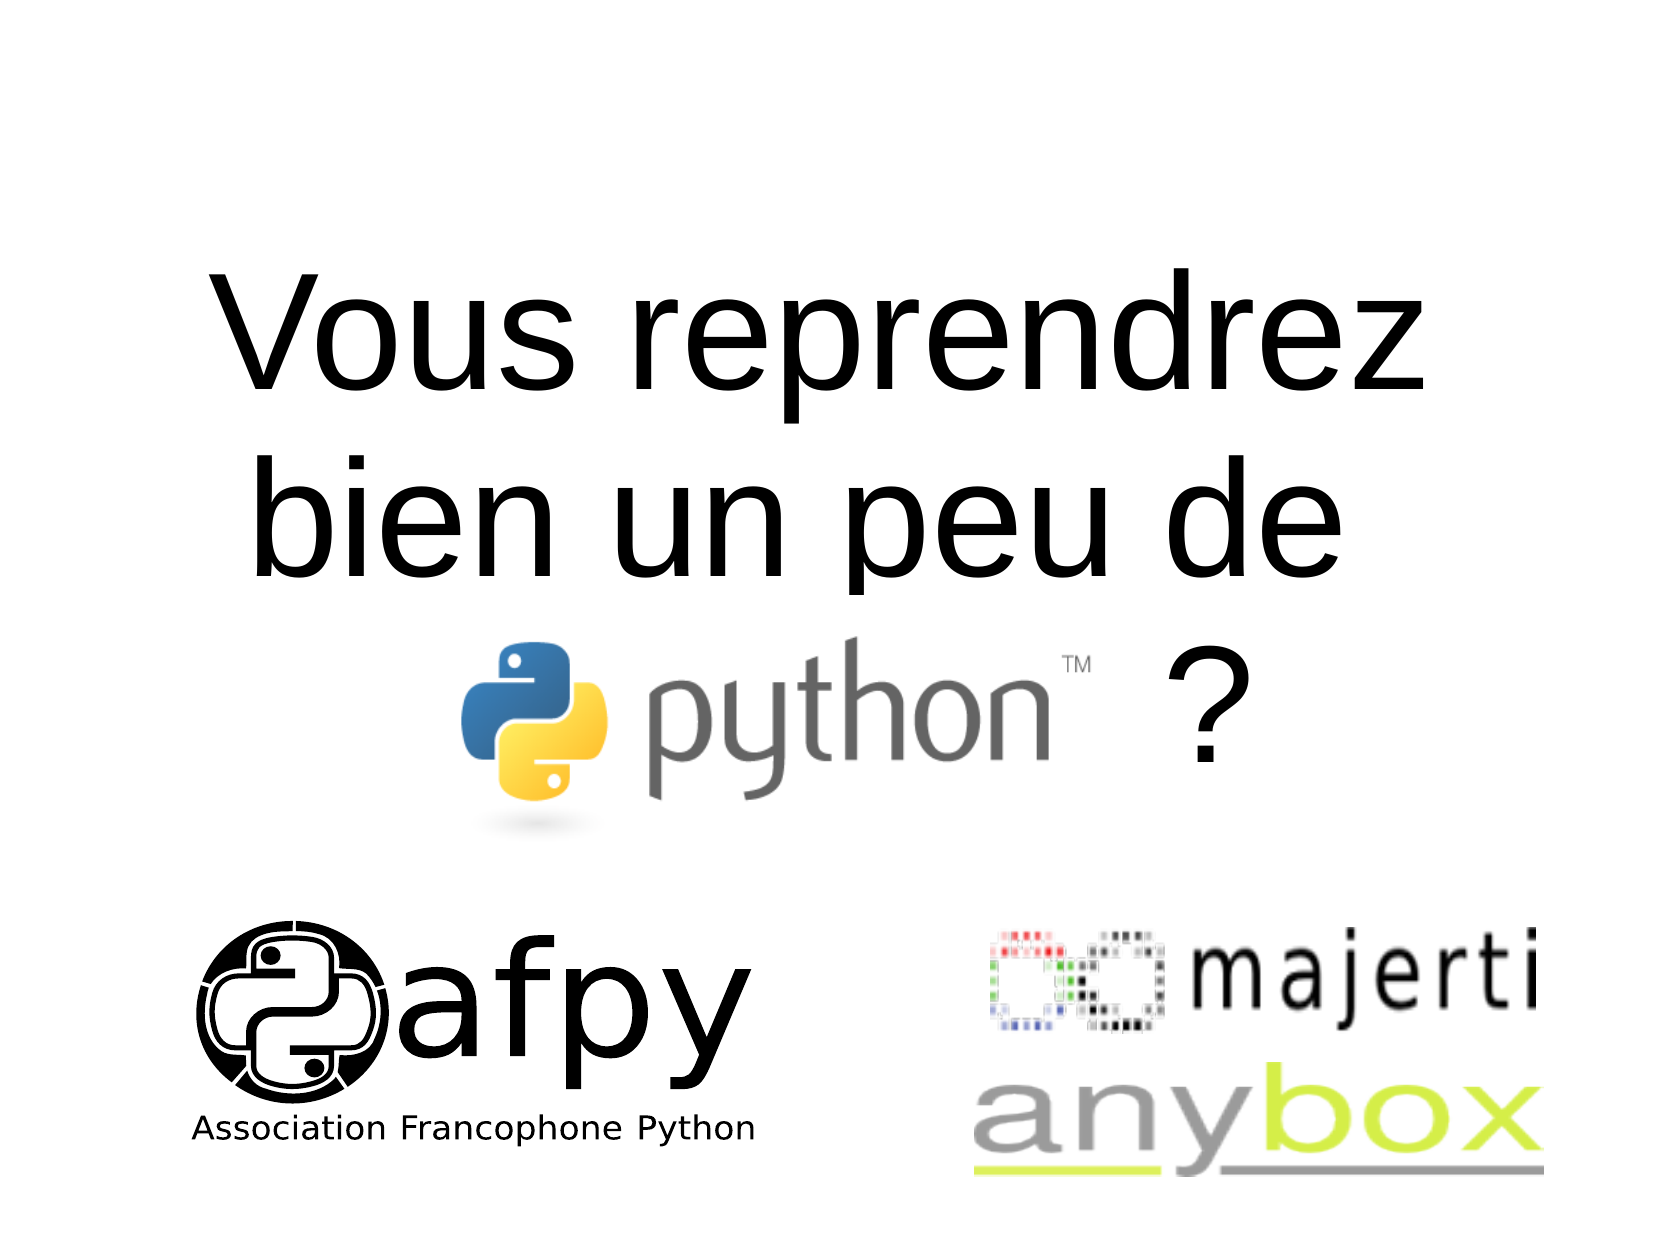

# Vous reprendrez bien un peu de python  ?